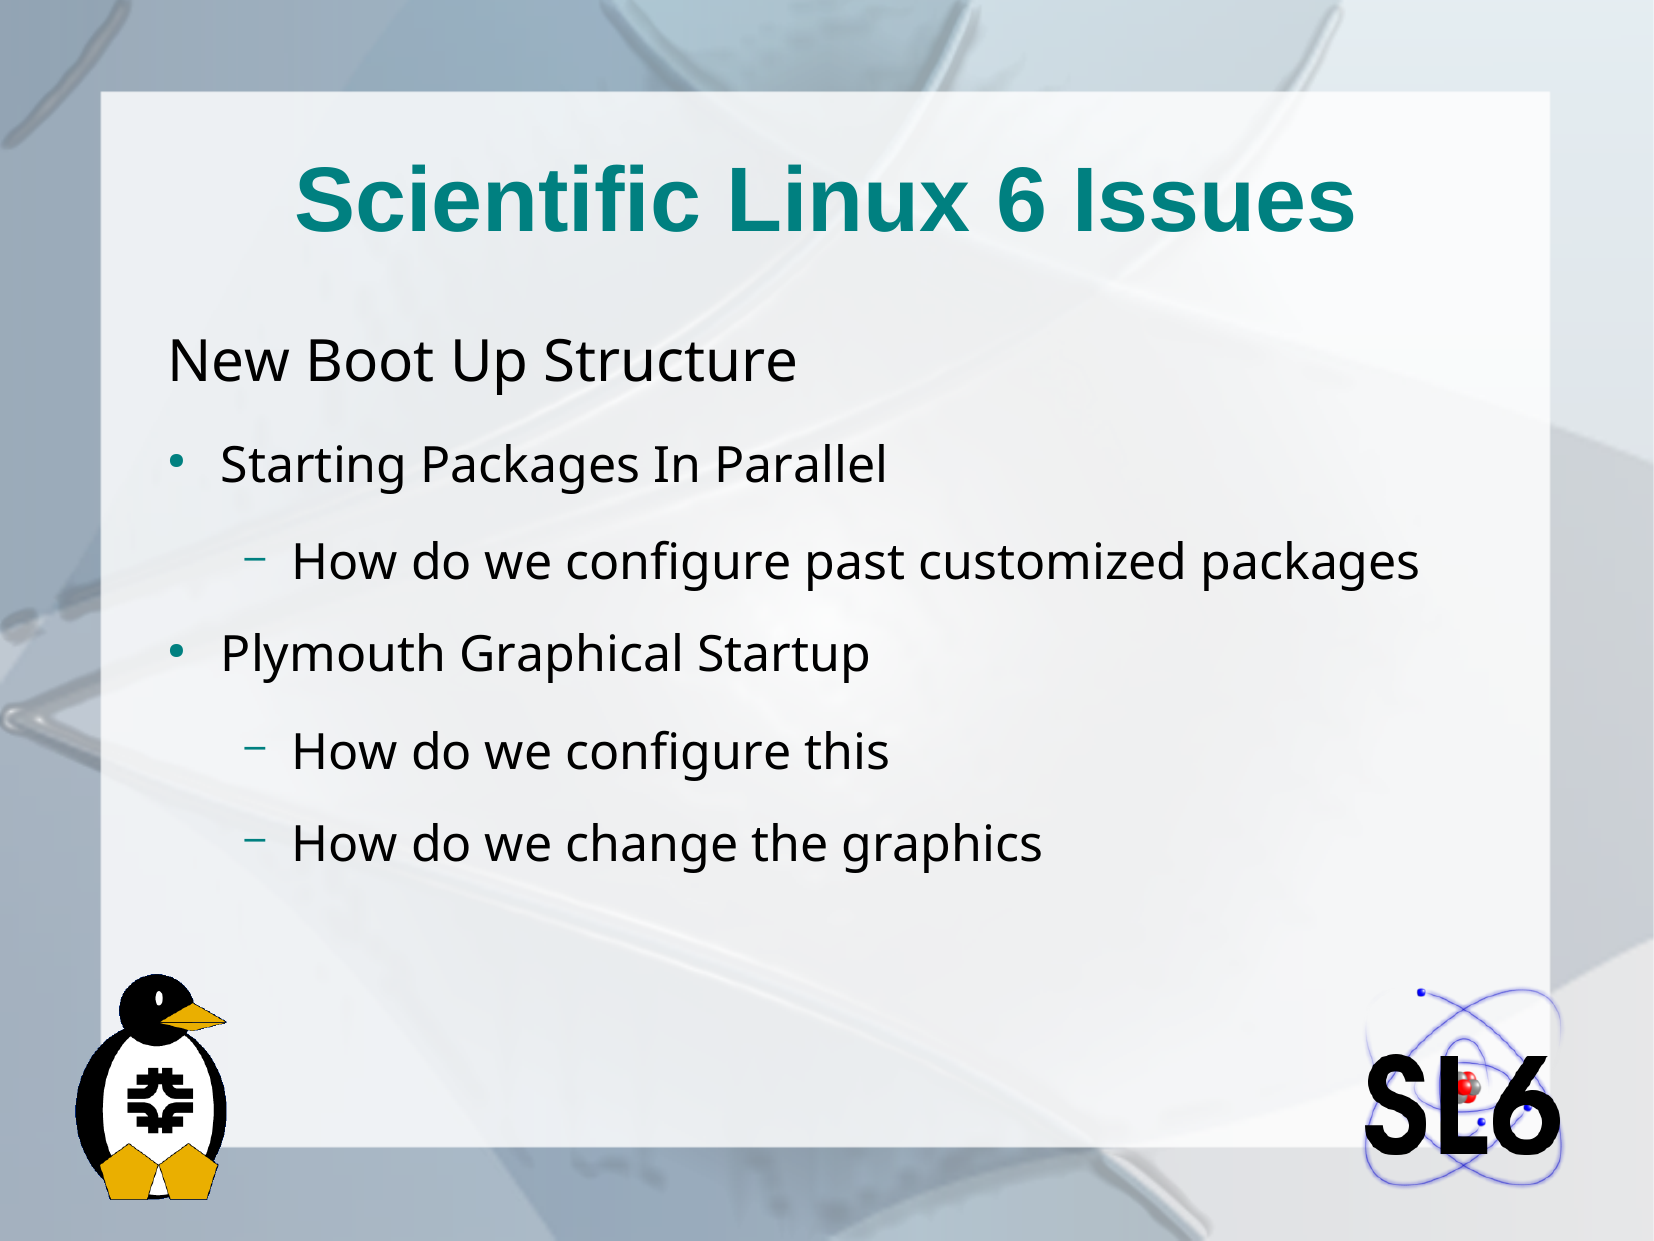

# Scientific Linux 6 Issues
New Boot Up Structure
Starting Packages In Parallel
How do we configure past customized packages
Plymouth Graphical Startup
How do we configure this
How do we change the graphics